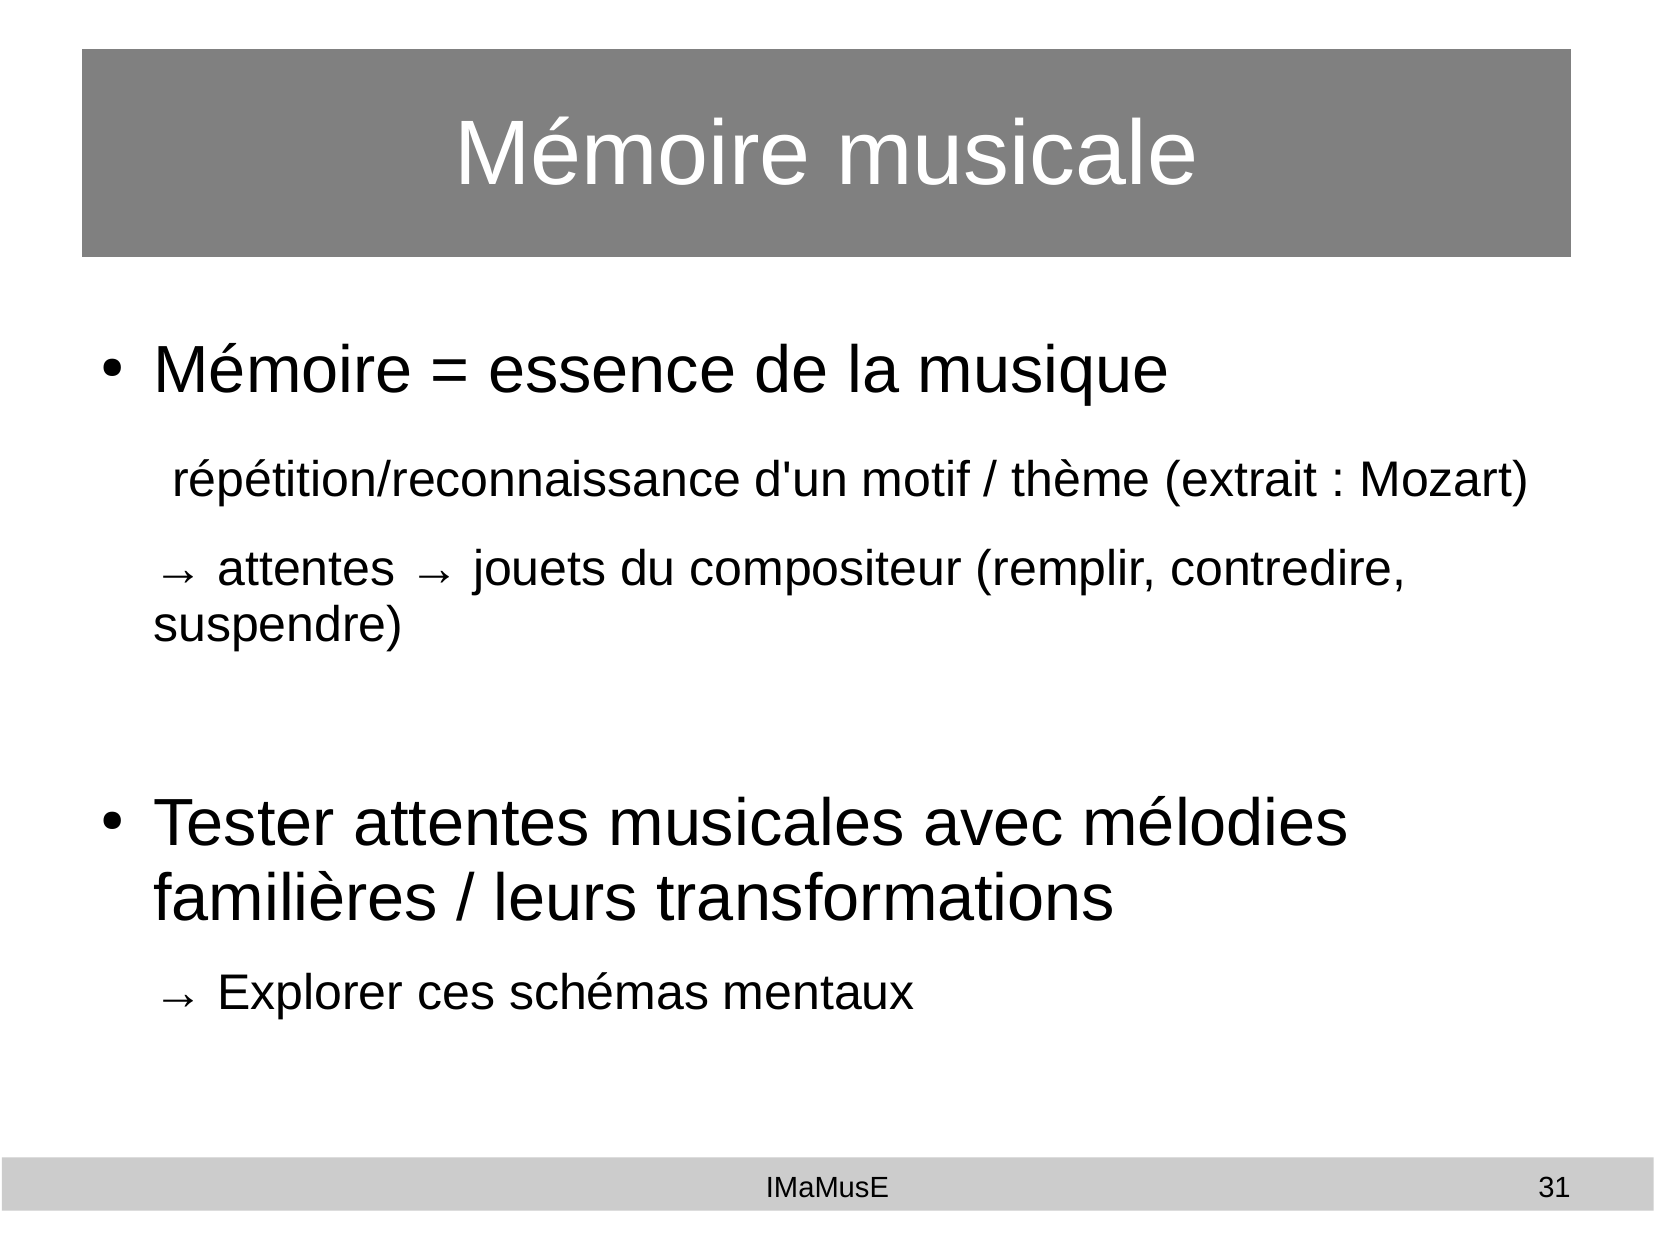

# Mémoire musicale
Mémoire = essence de la musique
 répétition/reconnaissance d'un motif / thème (extrait : Mozart)
→ attentes → jouets du compositeur (remplir, contredire, suspendre)
Tester attentes musicales avec mélodies familières / leurs transformations
→ Explorer ces schémas mentaux
Imamuse
31